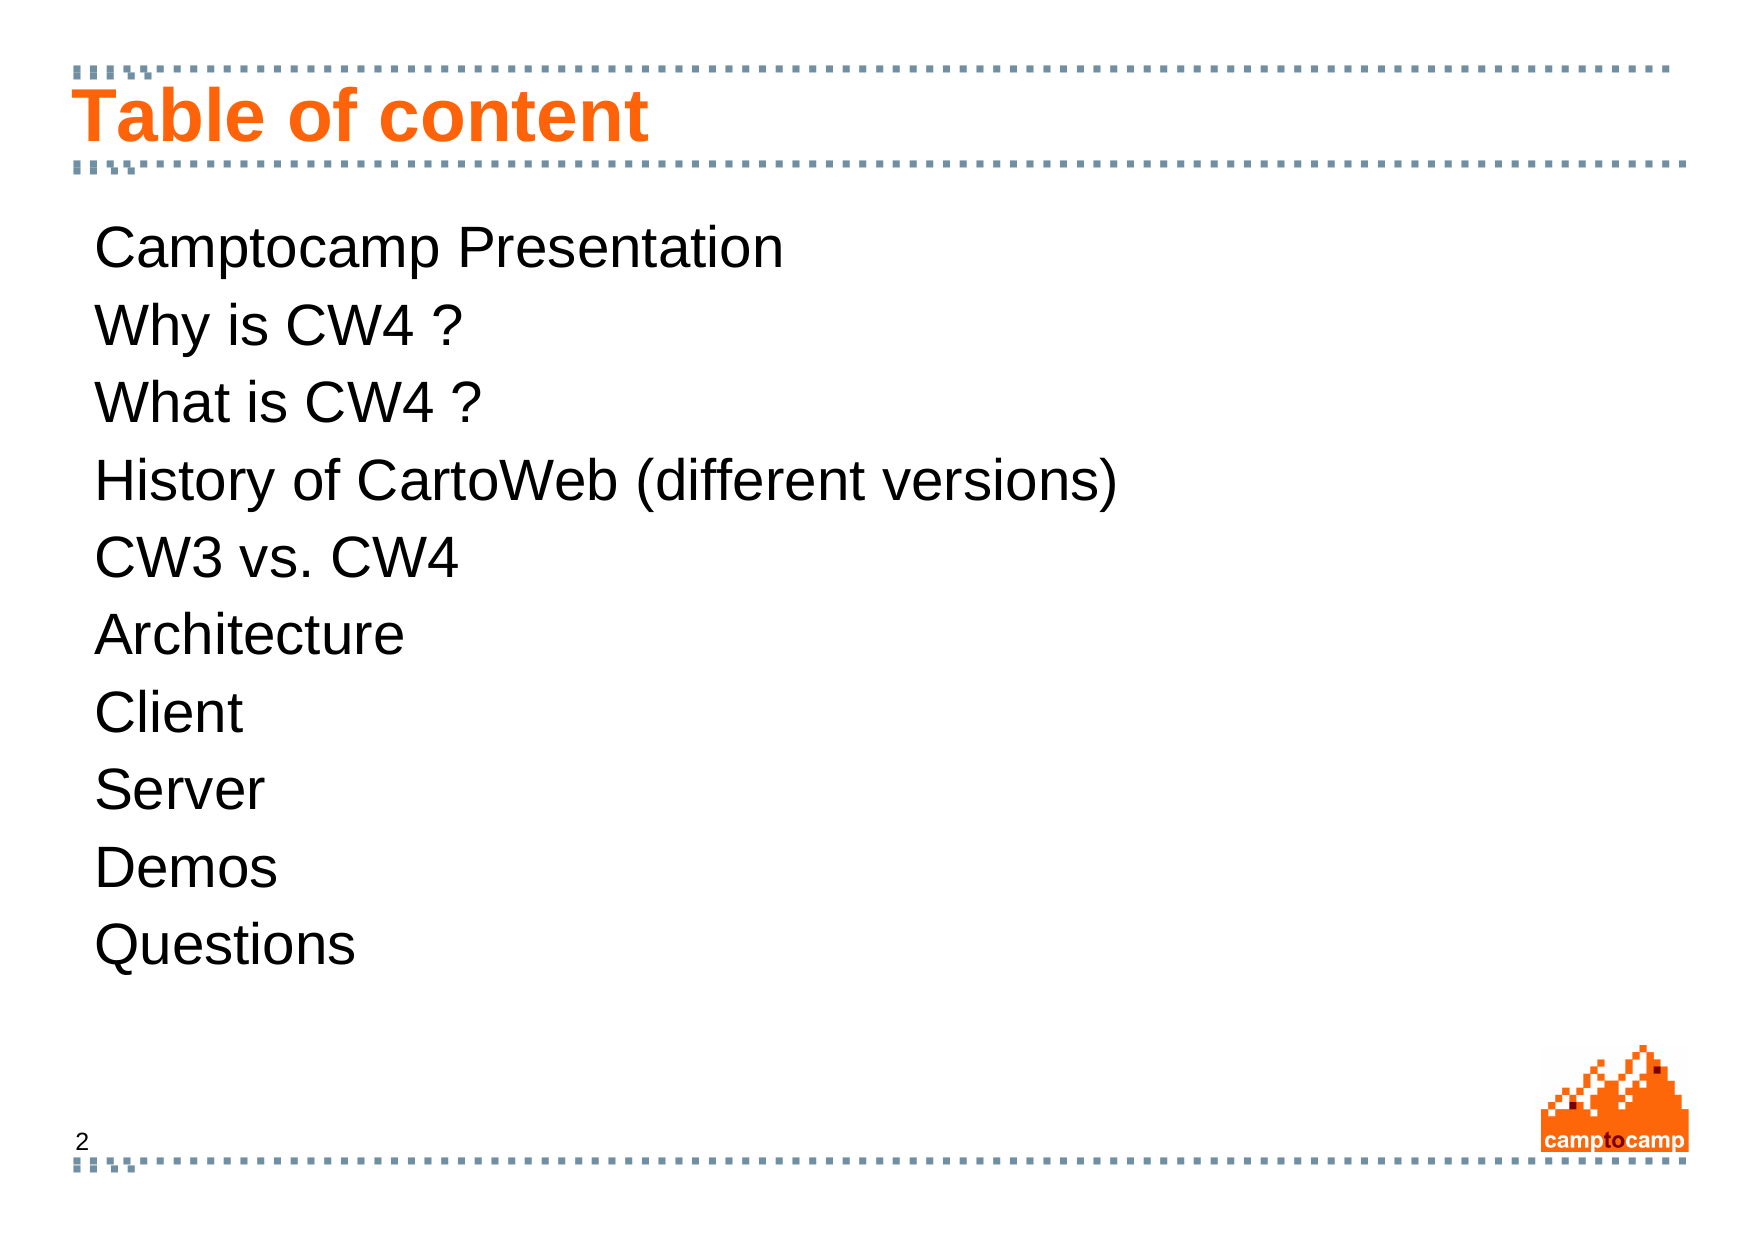

# Table of content
Camptocamp Presentation
Why is CW4 ?
What is CW4 ?
History of CartoWeb (different versions)
CW3 vs. CW4
Architecture
Client
Server
Demos
Questions
2